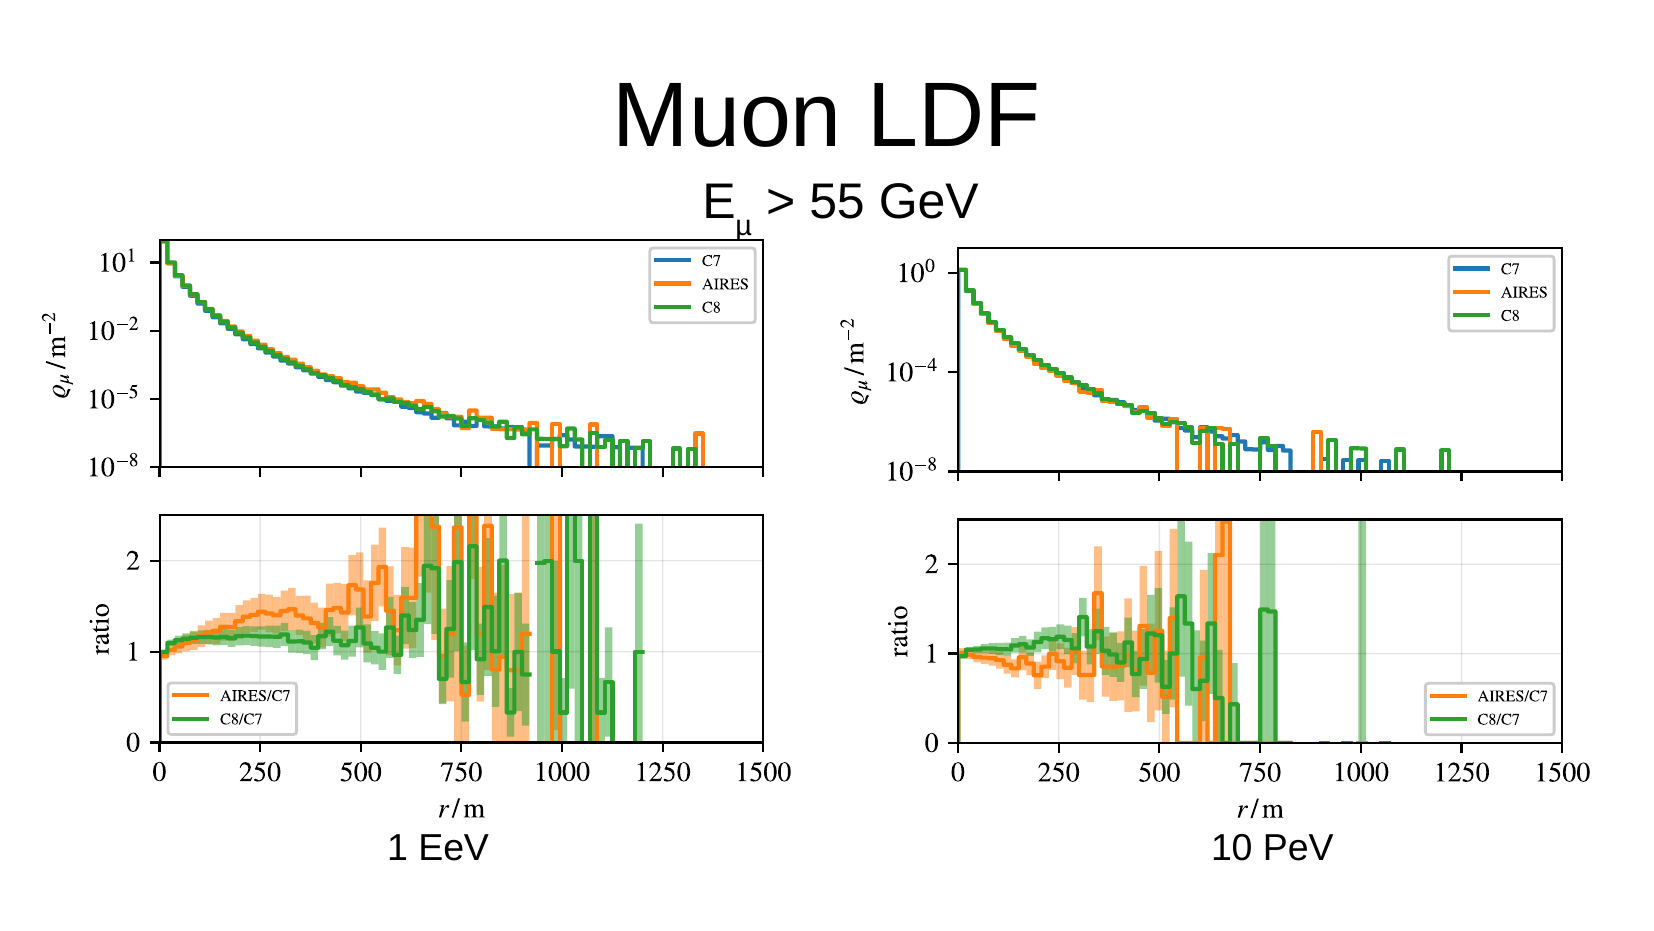

# Muon LDF
Eµ > 55 GeV
1 EeV
10 PeV